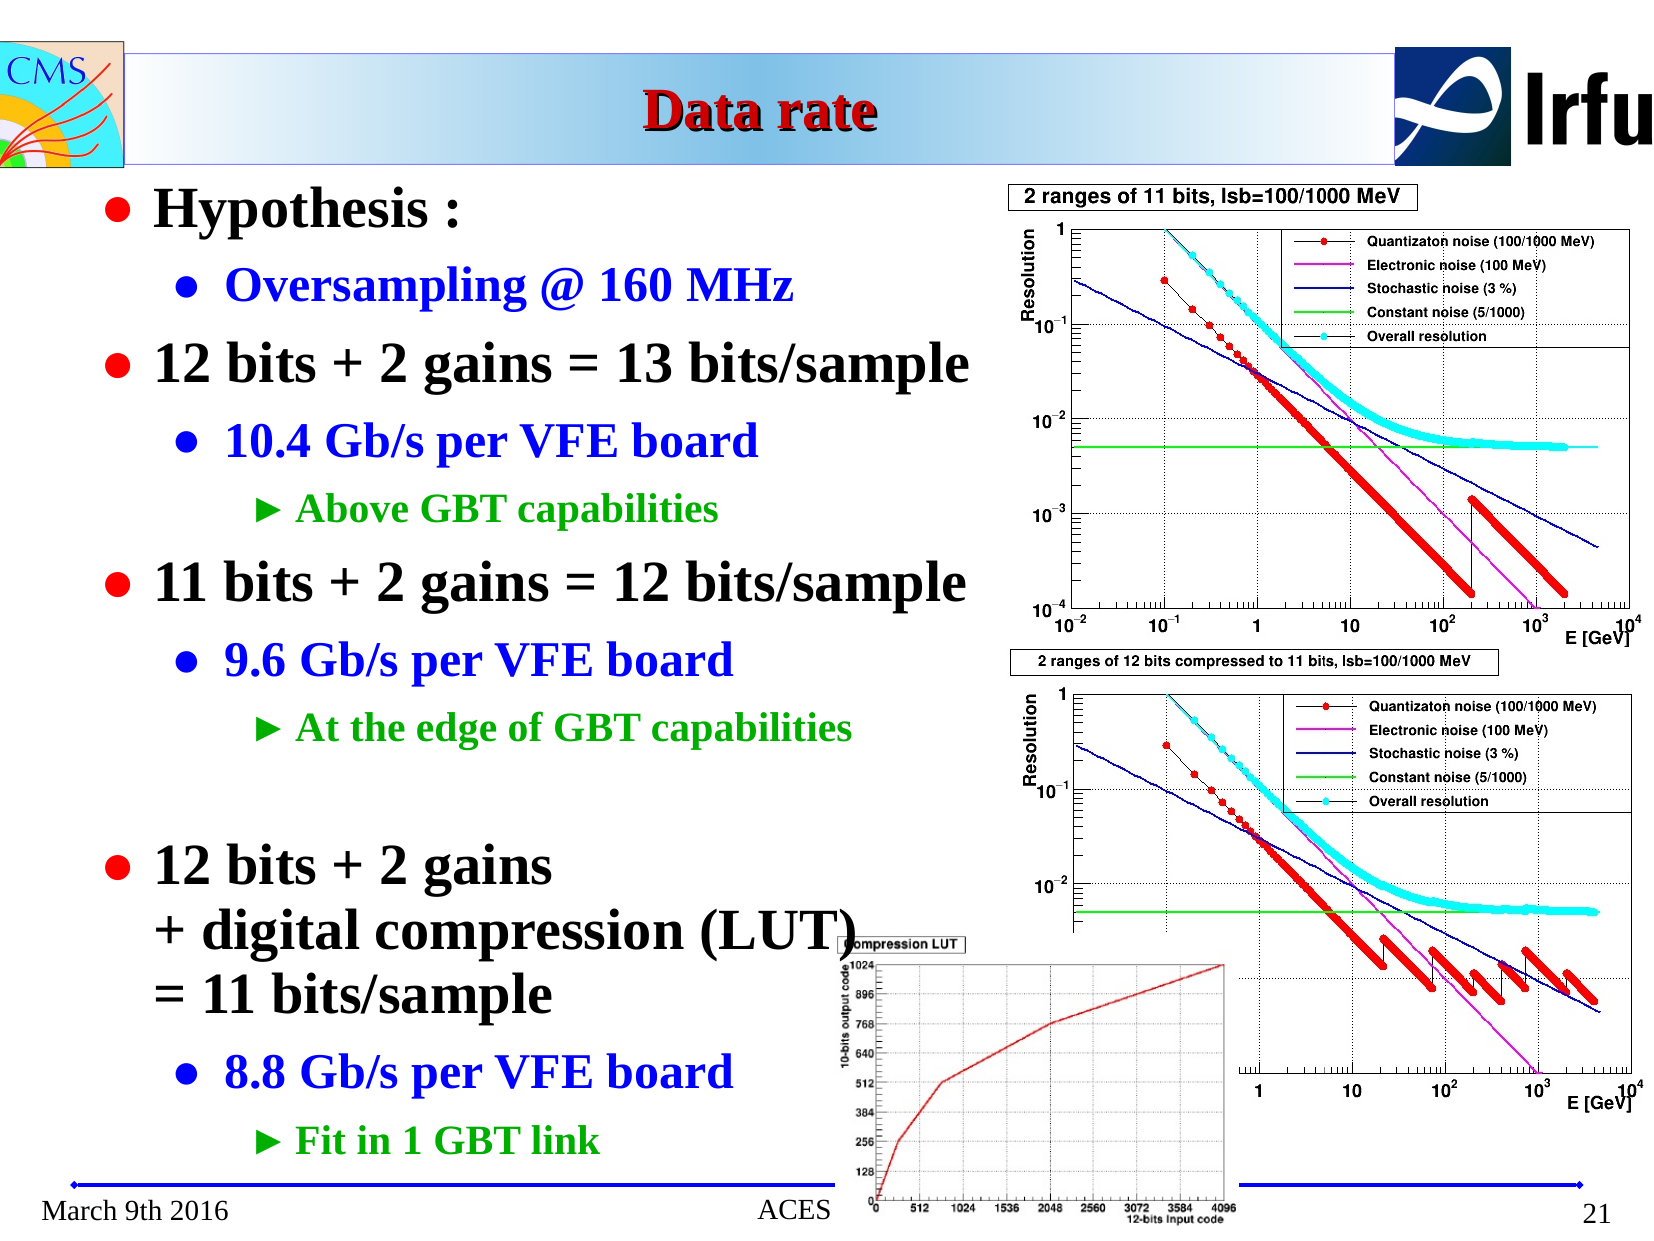

# Data rate
Hypothesis :
Oversampling @ 160 MHz
12 bits + 2 gains = 13 bits/sample
10.4 Gb/s per VFE board
Above GBT capabilities
11 bits + 2 gains = 12 bits/sample
9.6 Gb/s per VFE board
At the edge of GBT capabilities
12 bits + 2 gains
+ digital compression (LUT)
= 11 bits/sample
8.8 Gb/s per VFE board
Fit in 1 GBT link
ACES 2016
March 9th 2016
21